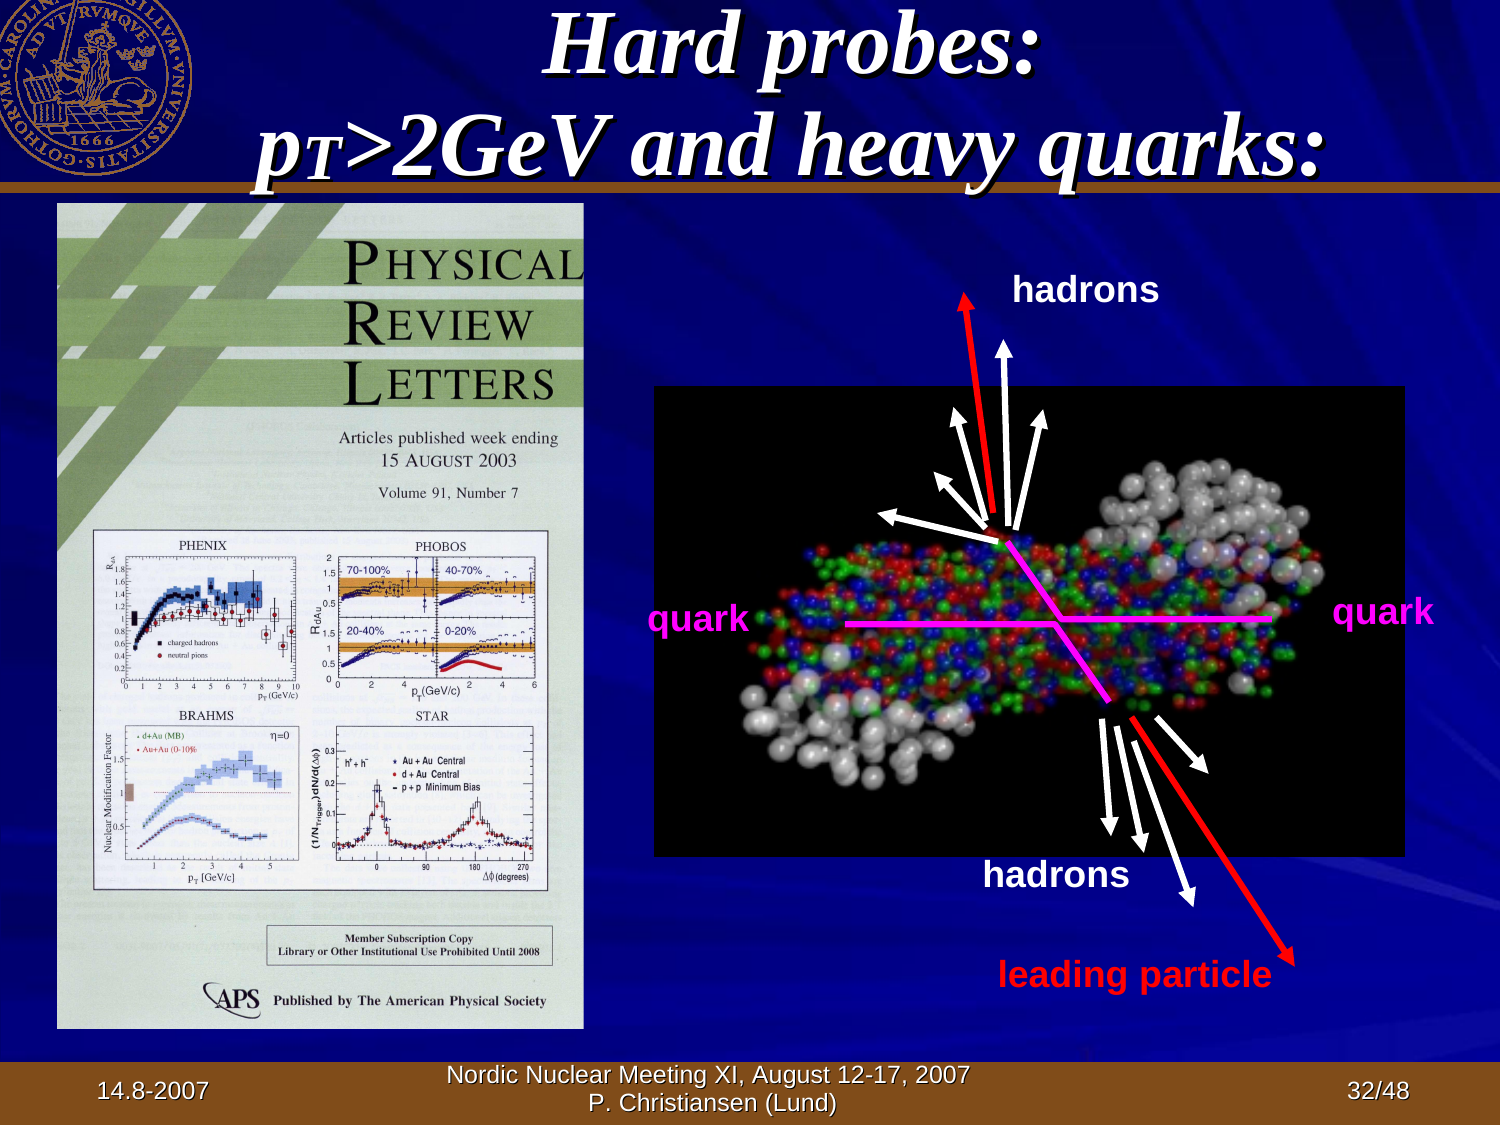

# Hard probes: pT>2GeV and heavy quarks:
hadrons
quark
quark
hadrons
leading particle
32